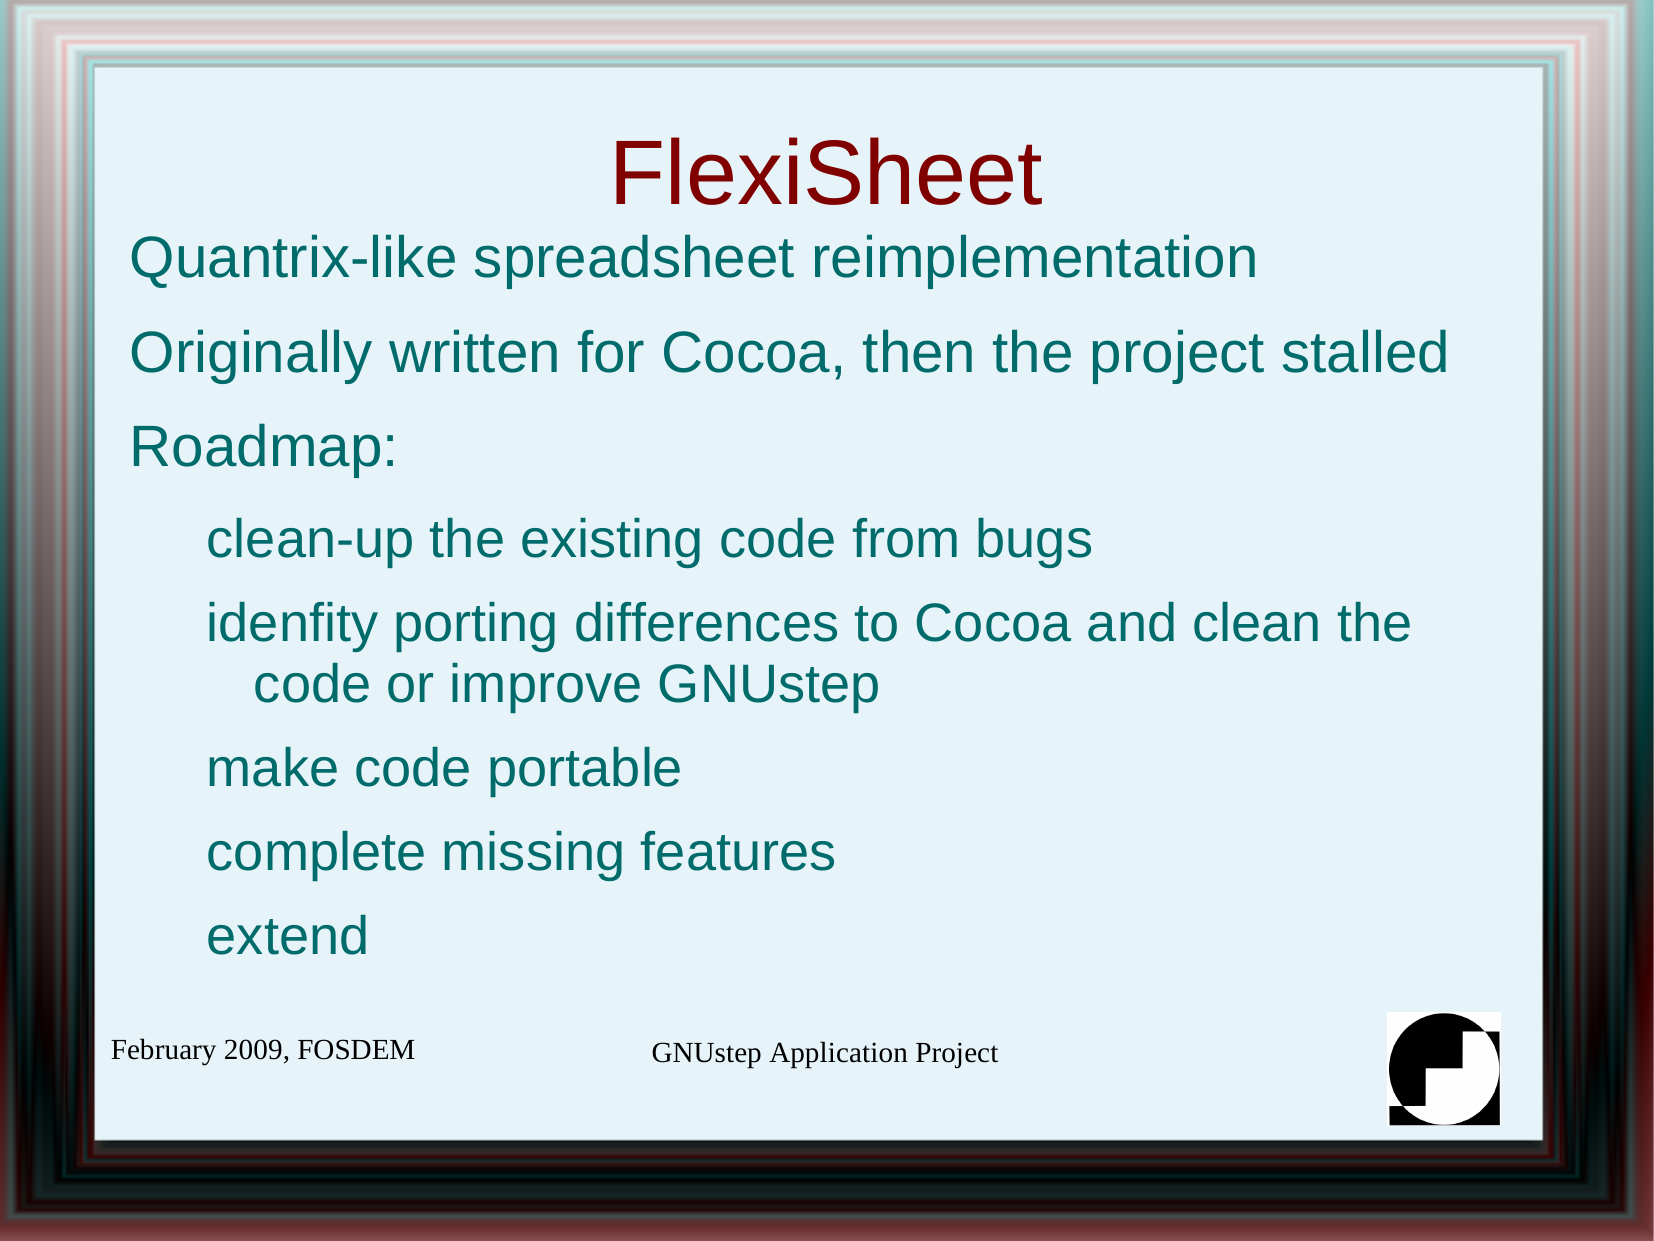

# FlexiSheet
Quantrix-like spreadsheet reimplementation
Originally written for Cocoa, then the project stalled
Roadmap:
clean-up the existing code from bugs
idenfity porting differences to Cocoa and clean the code or improve GNUstep
make code portable
complete missing features
extend